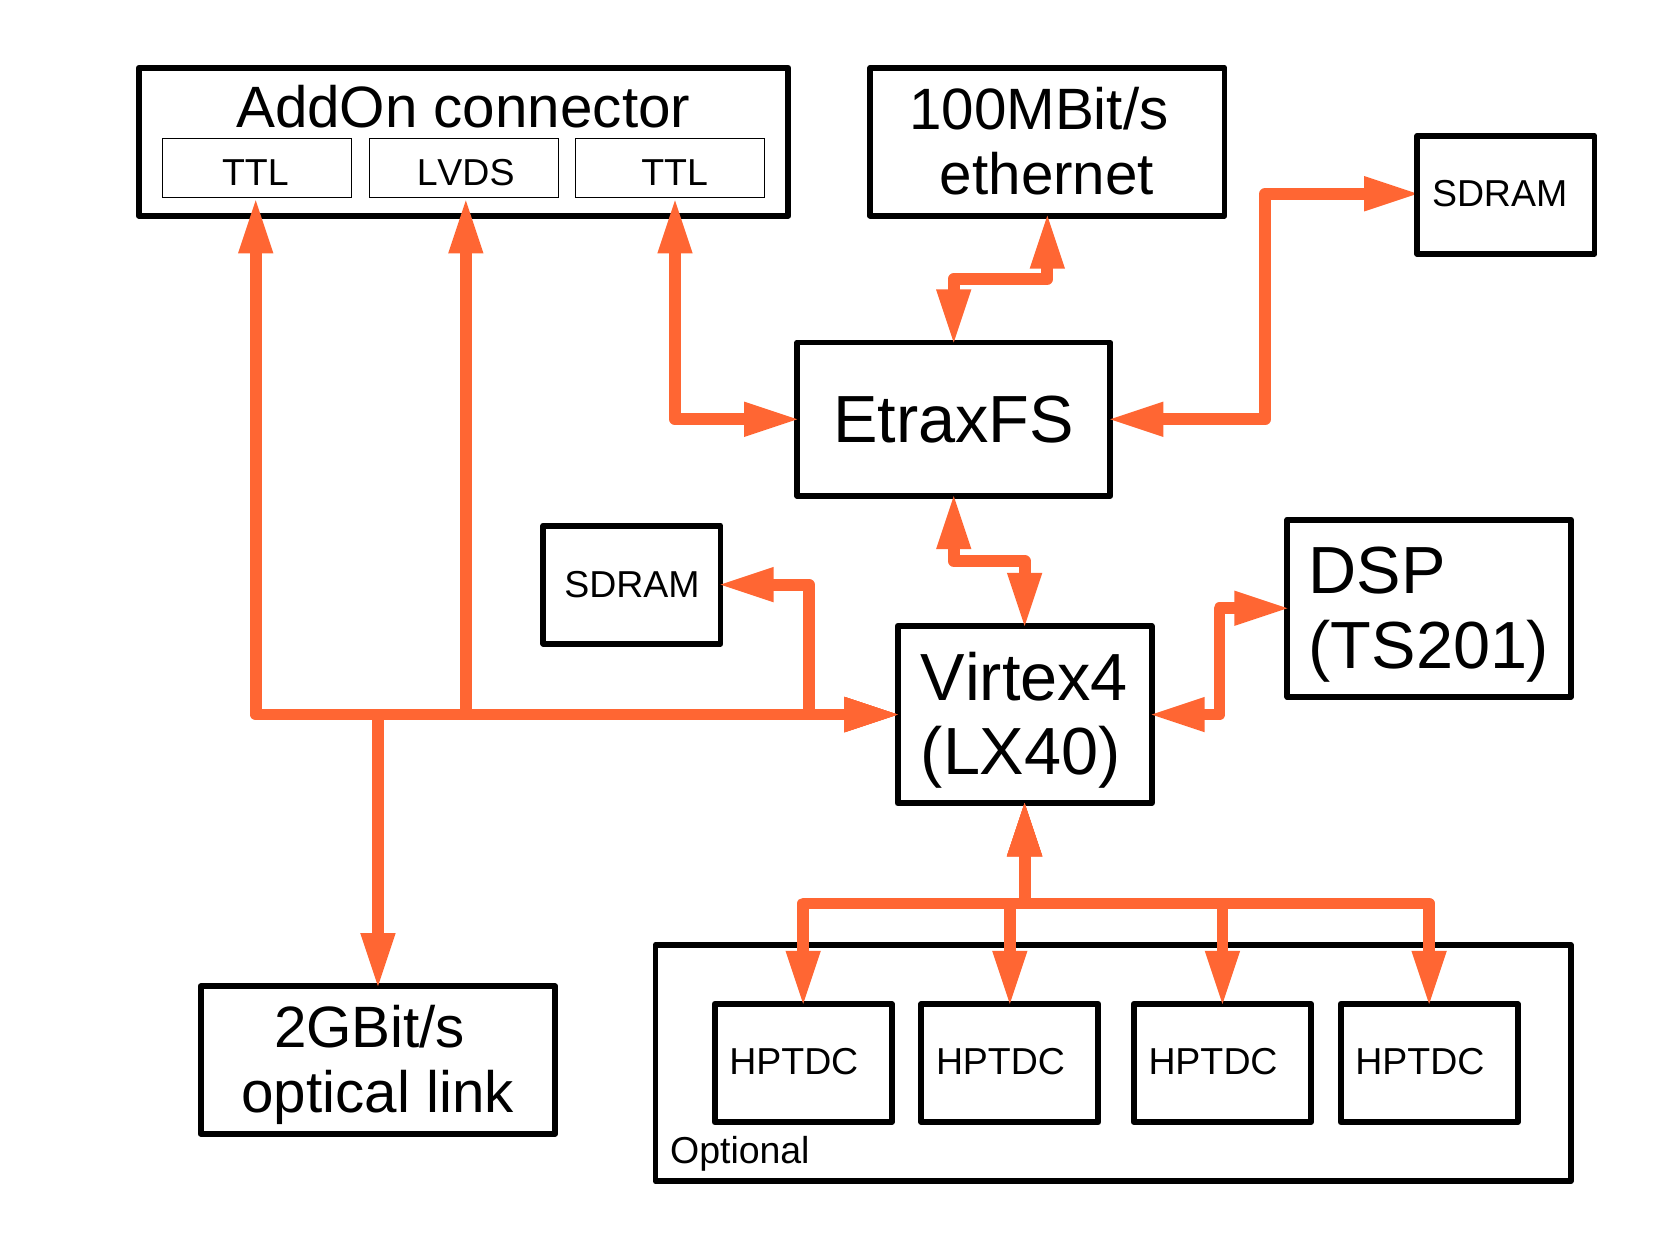

AddOn connector
100MBit/s
ethernet
TTL
LVDS
TTL
SDRAM
EtraxFS
DSP
(TS201)
SDRAM
Virtex4
(LX40)
2GBit/s
optical link
HPTDC
HPTDC
HPTDC
HPTDC
Optional